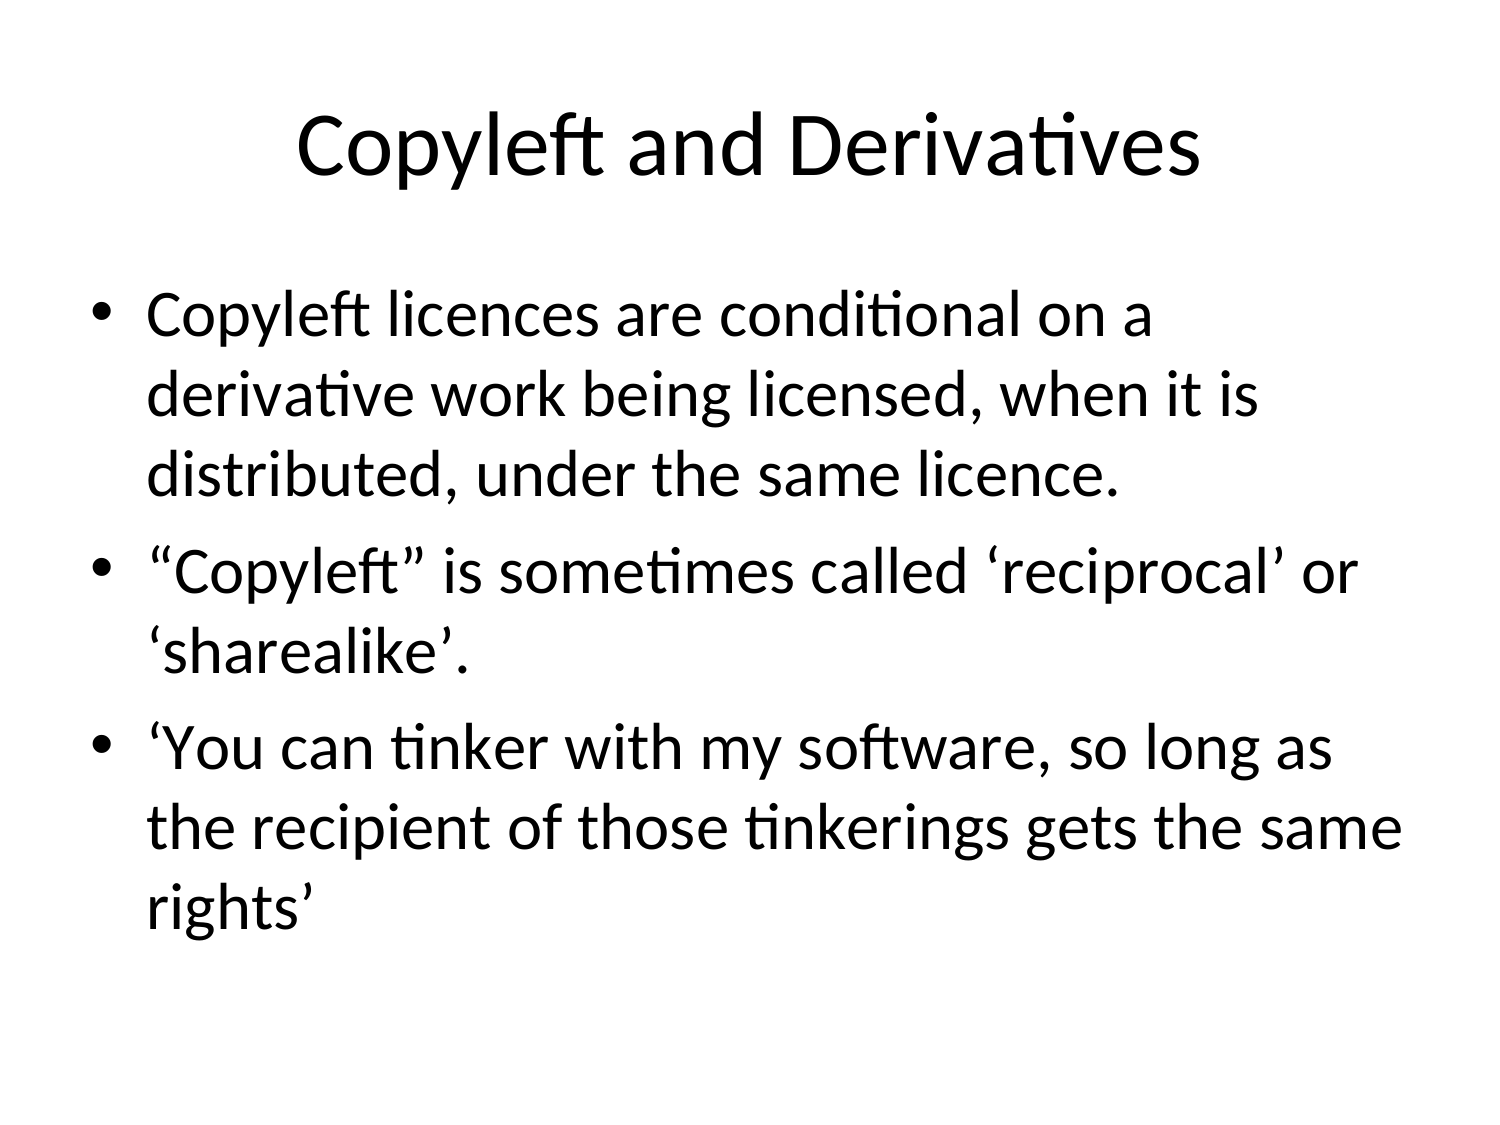

# Copyleft and Derivatives
Copyleft licences are conditional on a derivative work being licensed, when it is distributed, under the same licence.
“Copyleft” is sometimes called ‘reciprocal’ or ‘sharealike’.
‘You can tinker with my software, so long as the recipient of those tinkerings gets the same rights’